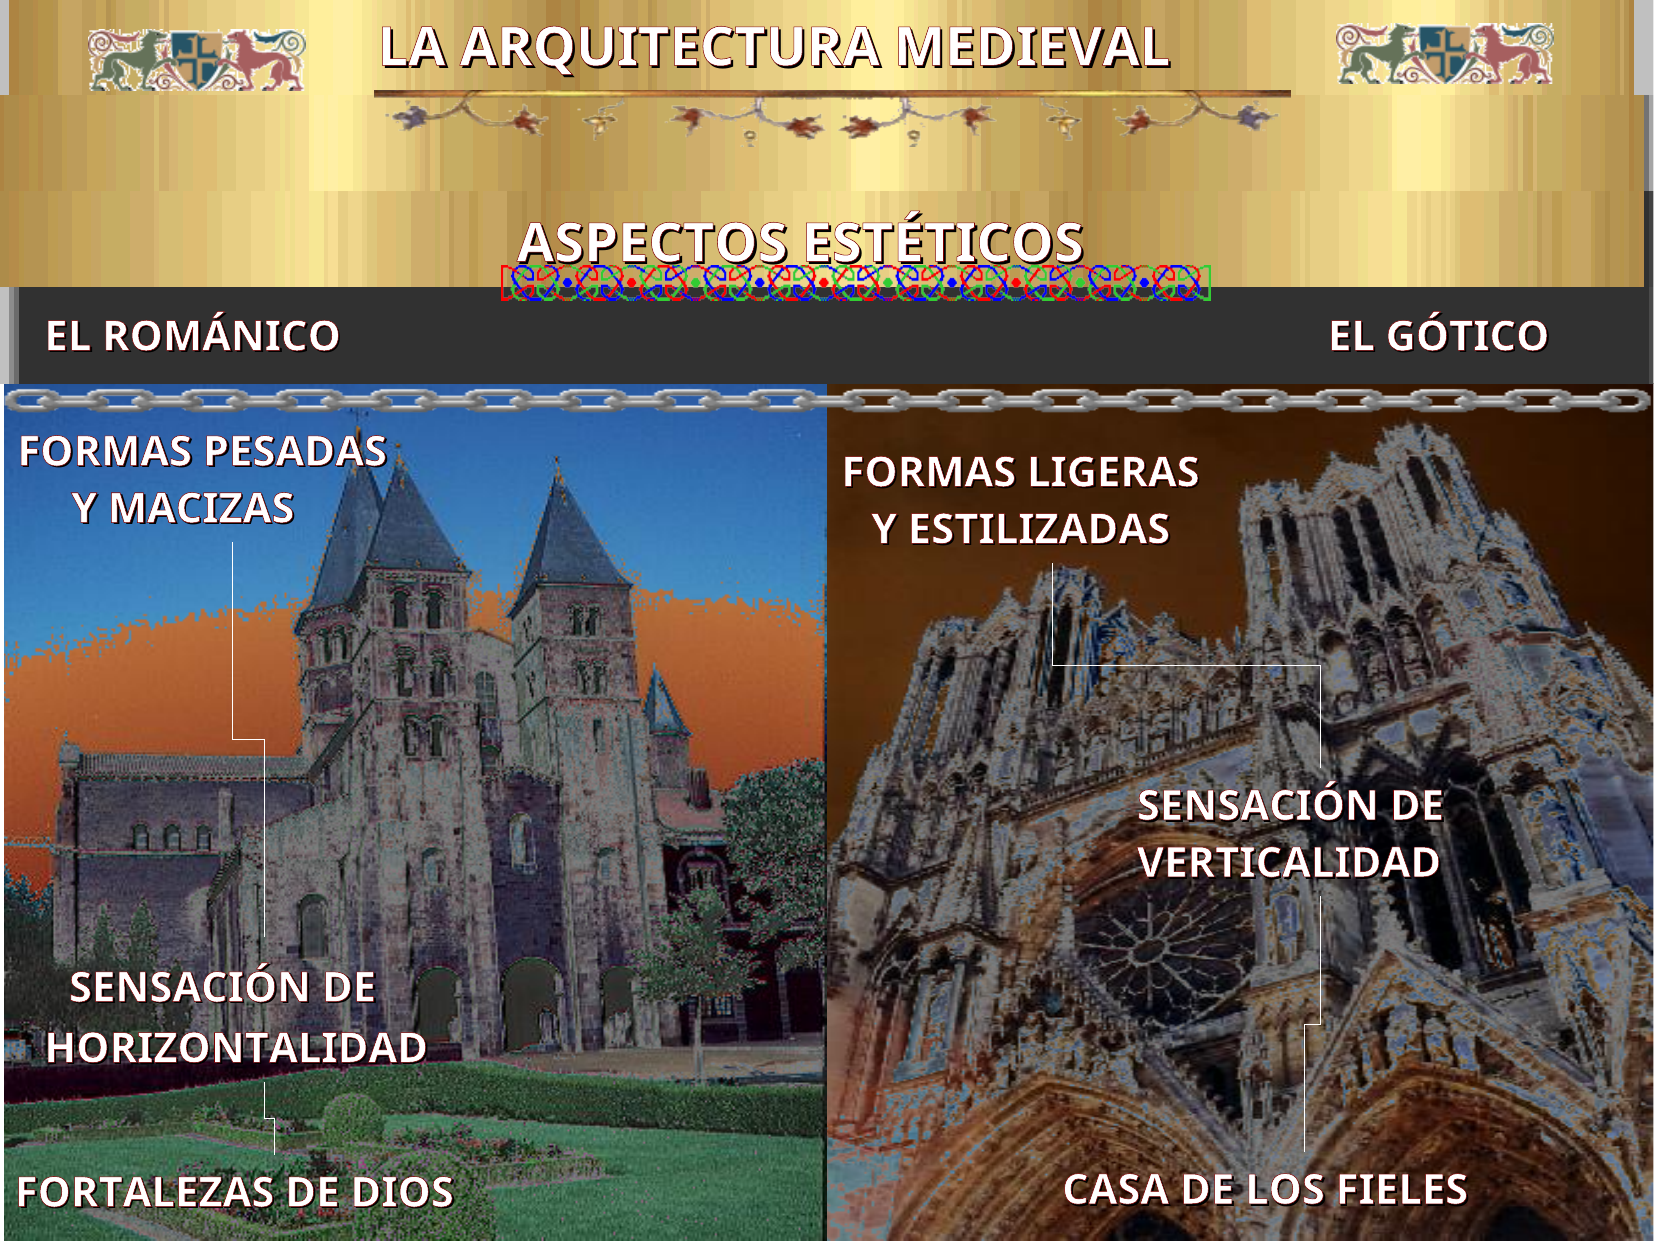

LA ARQUITECTURA MEDIEVAL
ASPECTOS ESTÉTICOS
EL ROMÁNICO
EL GÓTICO
FORMAS PESADAS
 Y MACIZAS
FORMAS LIGERAS
Y ESTILIZADAS
SENSACIÓN DE
VERTICALIDAD
 SENSACIÓN DE
HORIZONTALIDAD
CASA DE LOS FIELES
FORTALEZAS DE DIOS